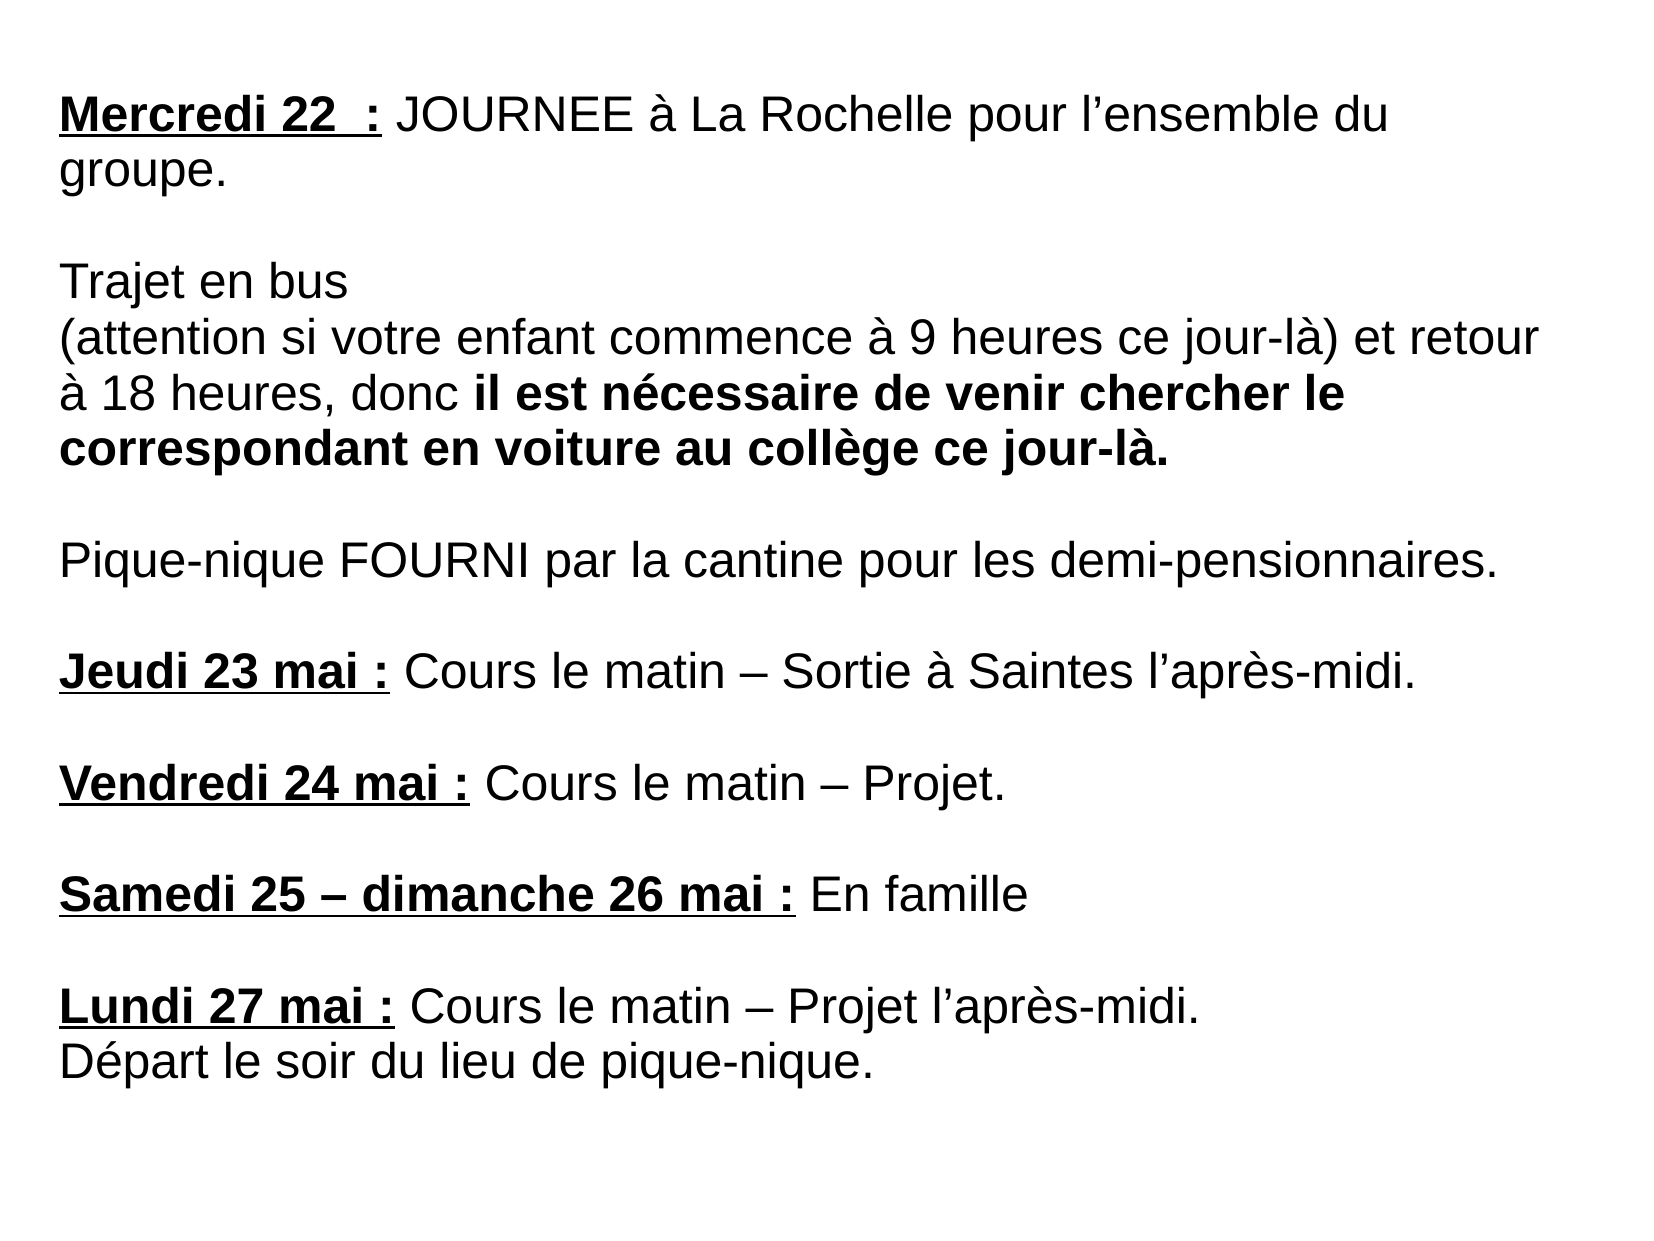

# Mercredi 22 : JOURNEE à La Rochelle pour l’ensemble du groupe. Trajet en bus (attention si votre enfant commence à 9 heures ce jour-là) et retour à 18 heures, donc il est nécessaire de venir chercher le correspondant en voiture au collège ce jour-là. Pique-nique FOURNI par la cantine pour les demi-pensionnaires. Jeudi 23 mai : Cours le matin – Sortie à Saintes l’après-midi. Vendredi 24 mai : Cours le matin – Projet. Samedi 25 – dimanche 26 mai : En famille Lundi 27 mai : Cours le matin – Projet l’après-midi. Départ le soir du lieu de pique-nique.